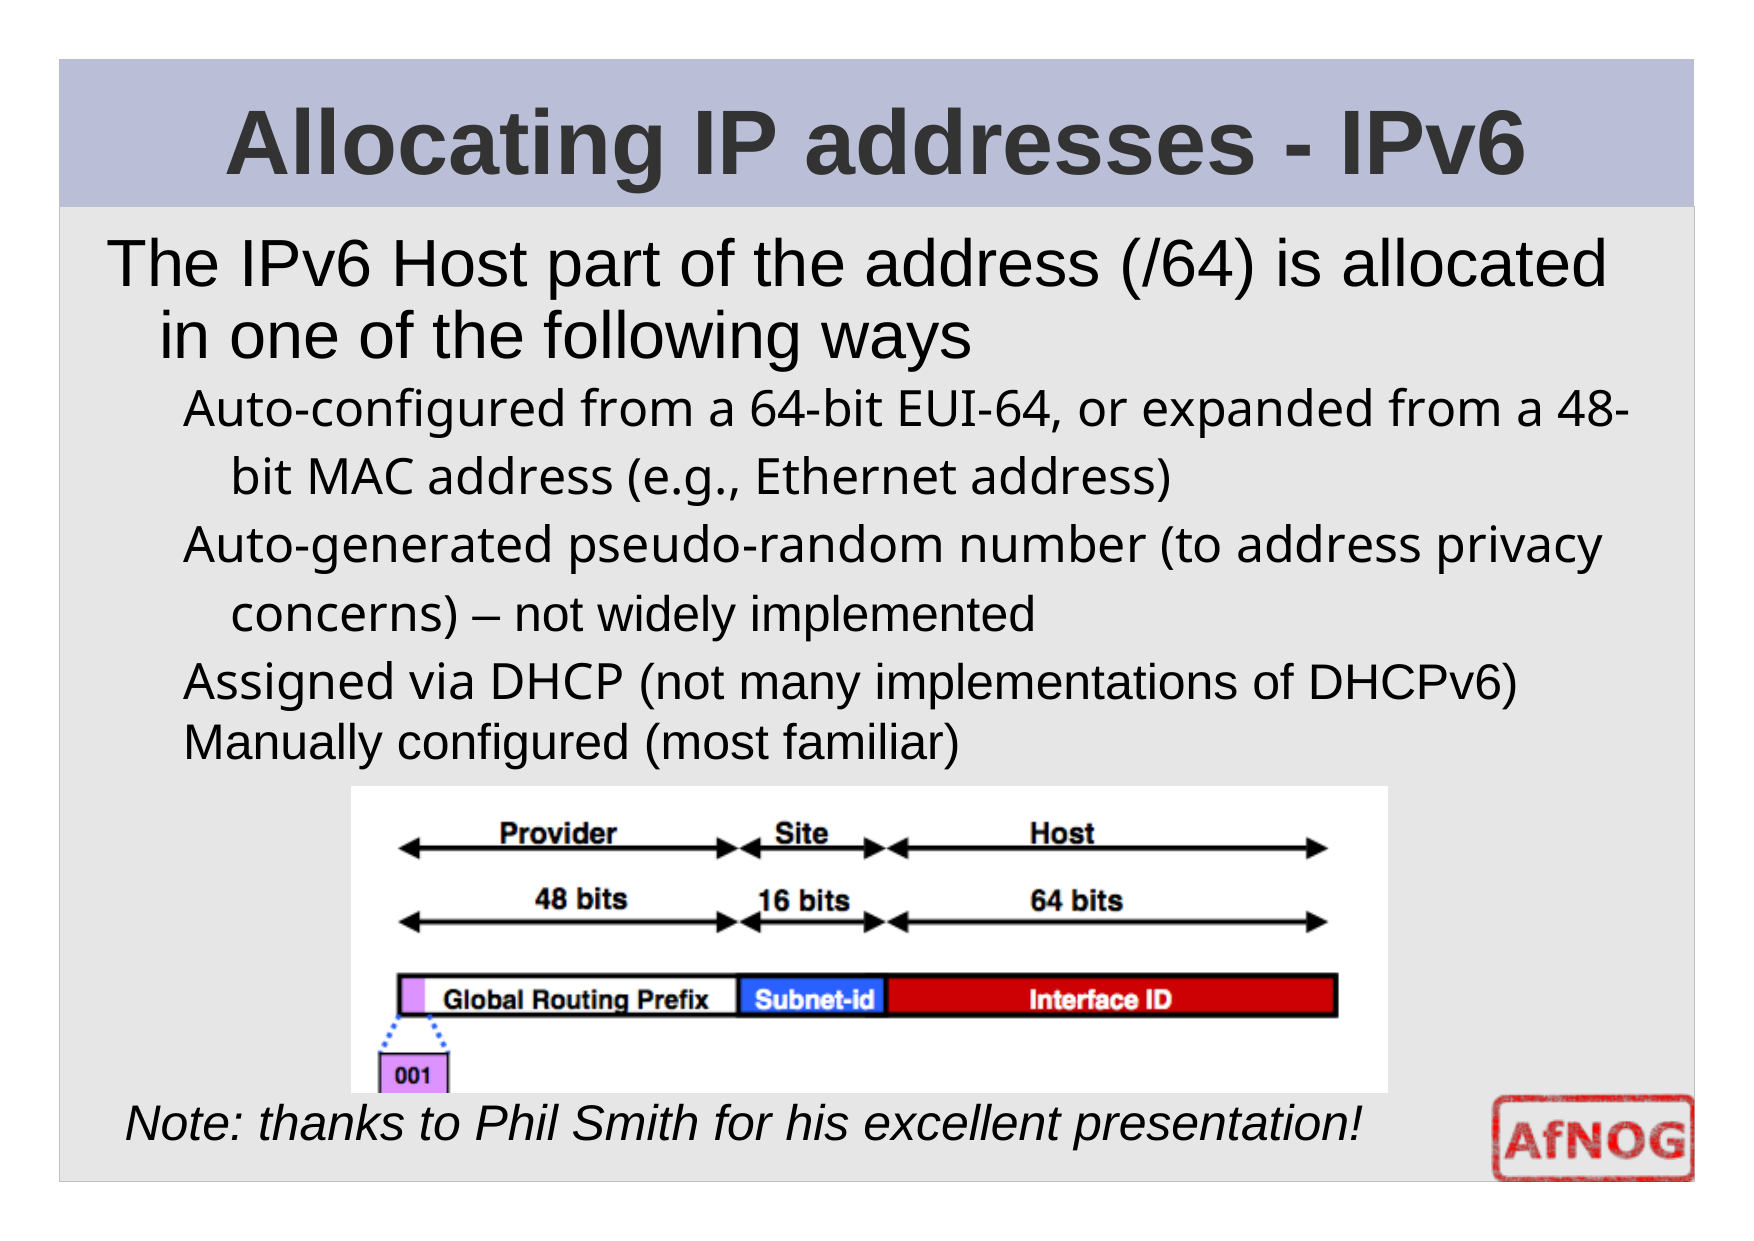

# Allocating IP addresses - IPv6
The IPv6 Host part of the address (/64) is allocated in one of the following ways
Auto-configured from a 64-bit EUI-64, or expanded from a 48-bit MAC address (e.g., Ethernet address)
Auto-generated pseudo-random number (to address privacy concerns) – not widely implemented
Assigned via DHCP (not many implementations of DHCPv6)
Manually configured (most familiar)
 Note: thanks to Phil Smith for his excellent presentation!